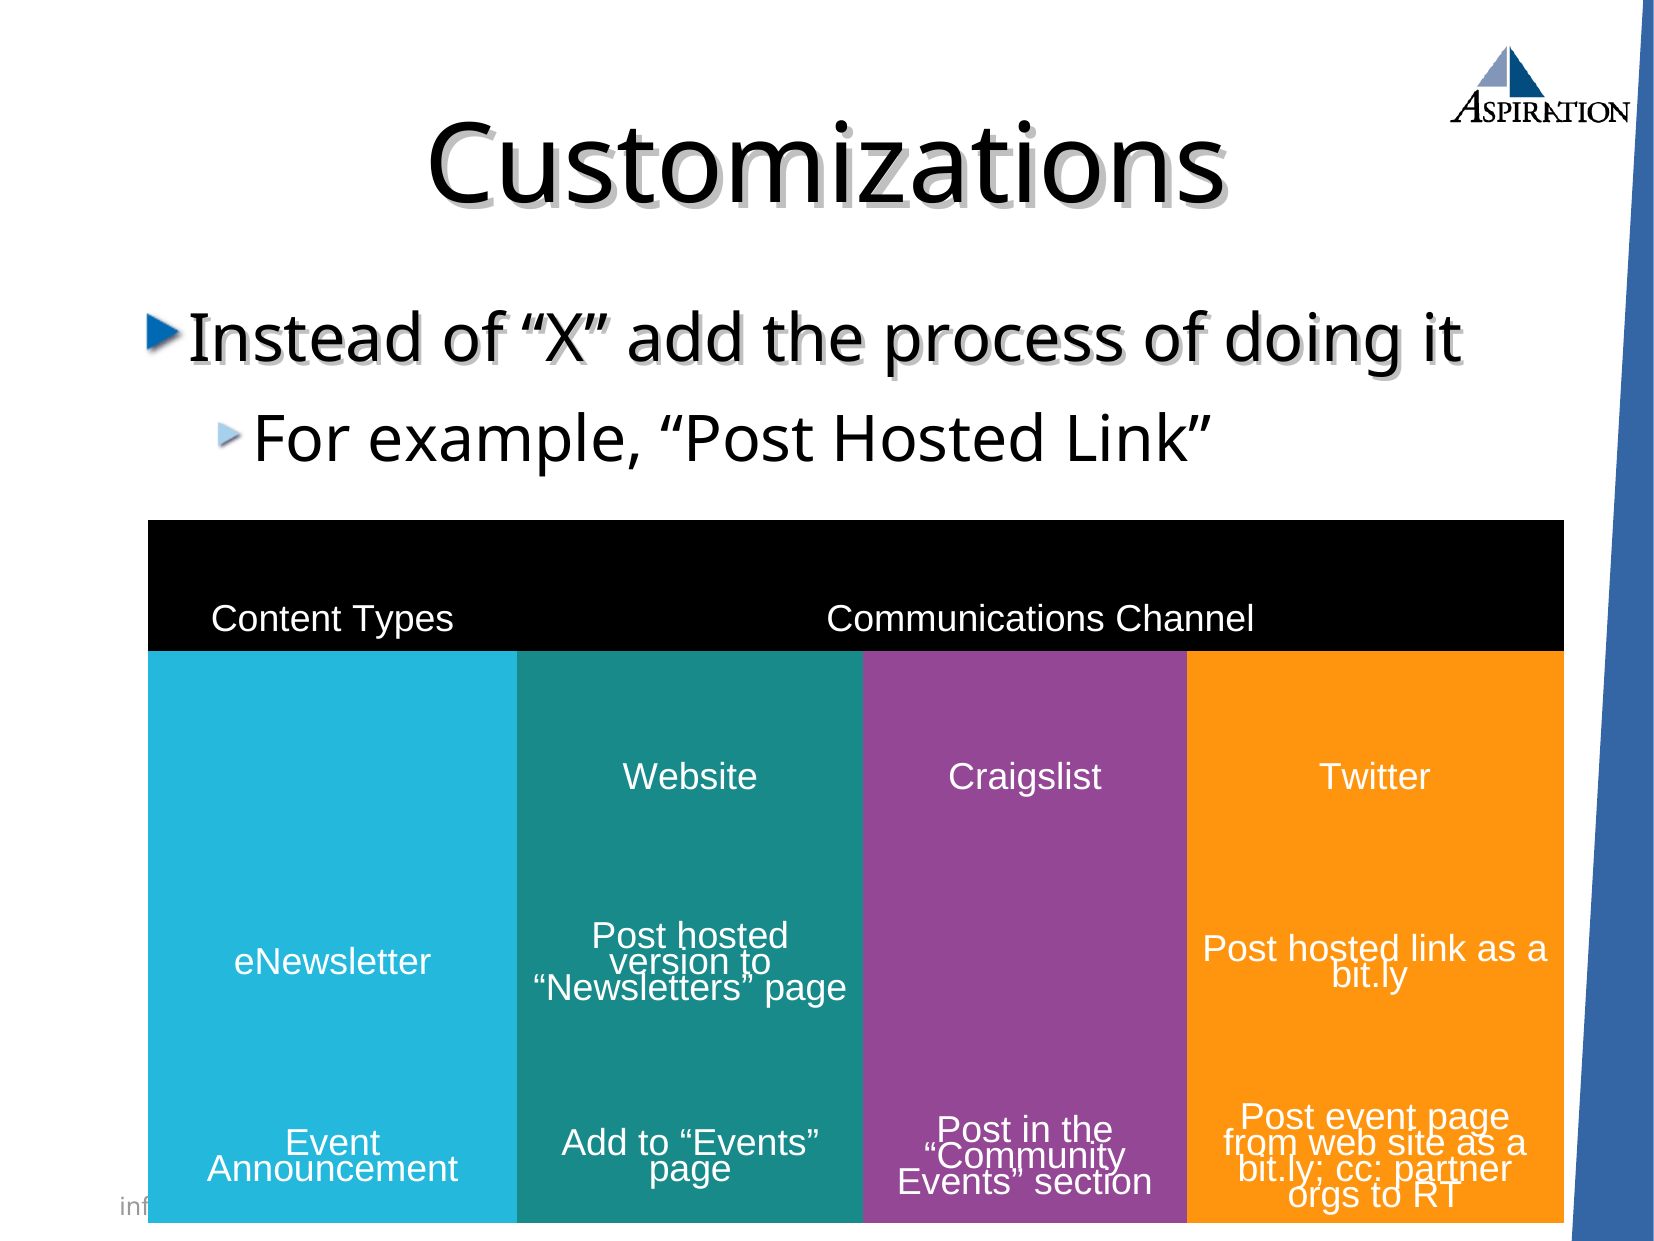

# Customizations
Instead of “X” add the process of doing it
For example, “Post Hosted Link”
| Content Types | Communications Channel | | |
| --- | --- | --- | --- |
| | Website | Craigslist | Twitter |
| eNewsletter | Post hosted version to “Newsletters” page | | Post hosted link as a bit.ly |
| Event Announcement | Add to “Events” page | Post in the “Community Events” section | Post event page from web site as a bit.ly; cc: partner orgs to RT |